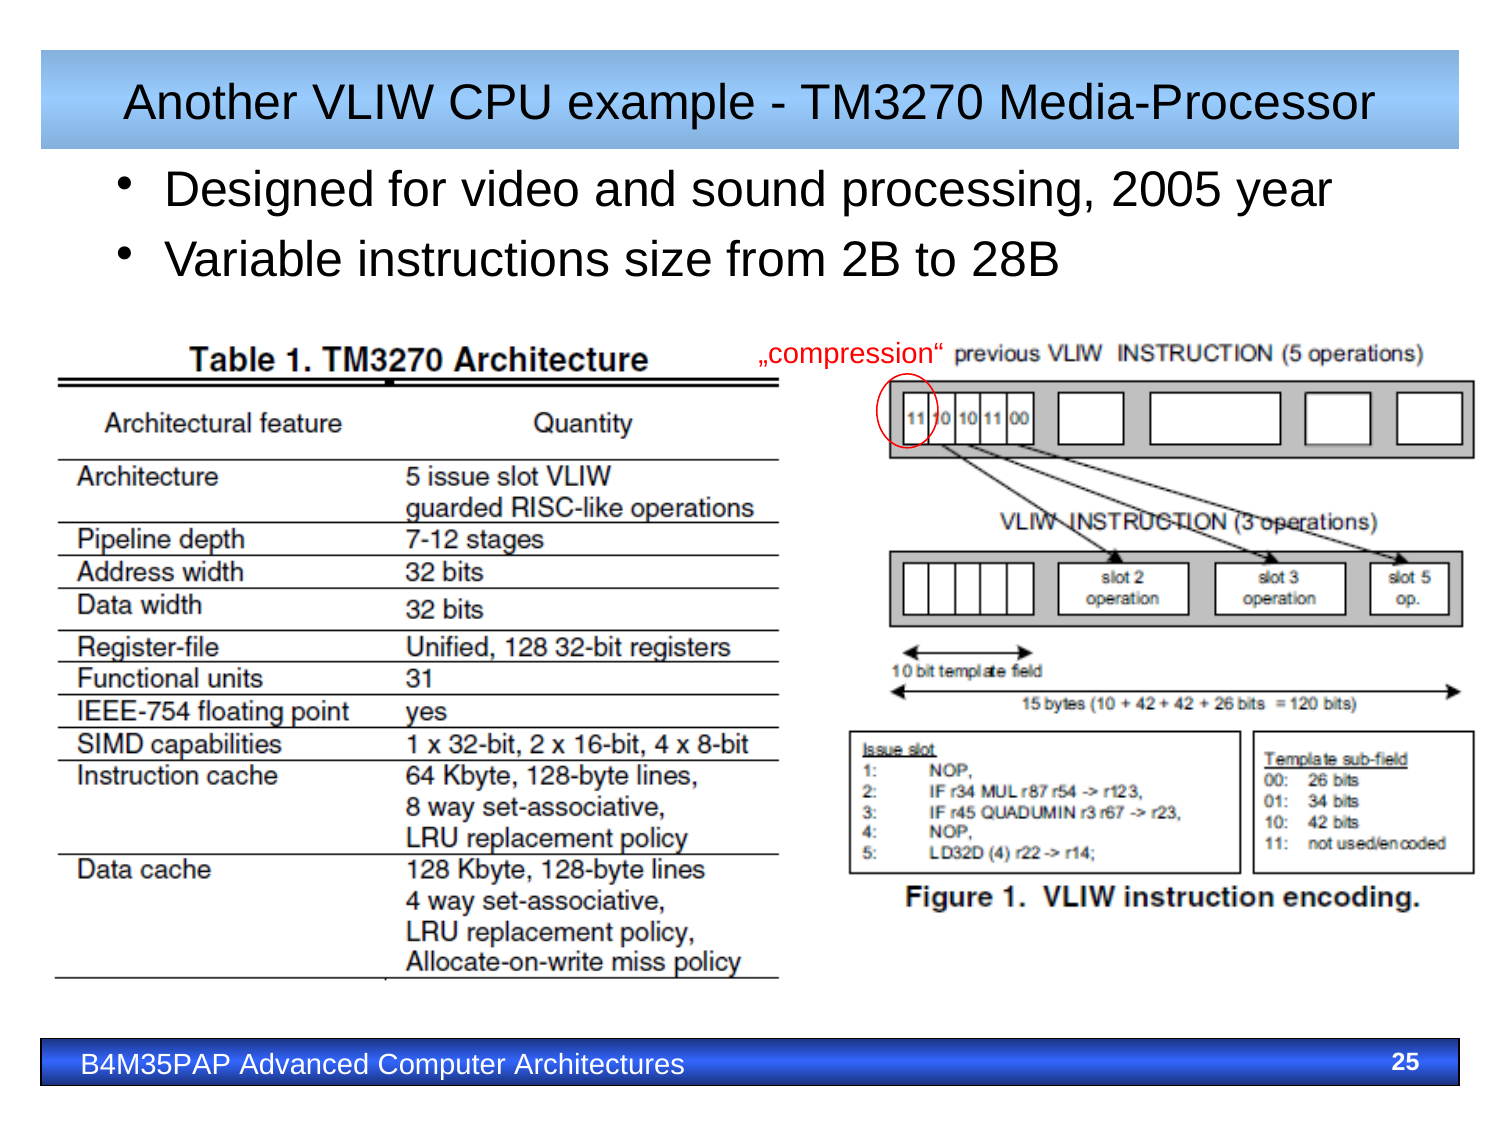

# Another VLIW CPU example - TM3270 Media-Processor
Designed for video and sound processing, 2005 year
Variable instructions size from 2B to 28B
„compression“